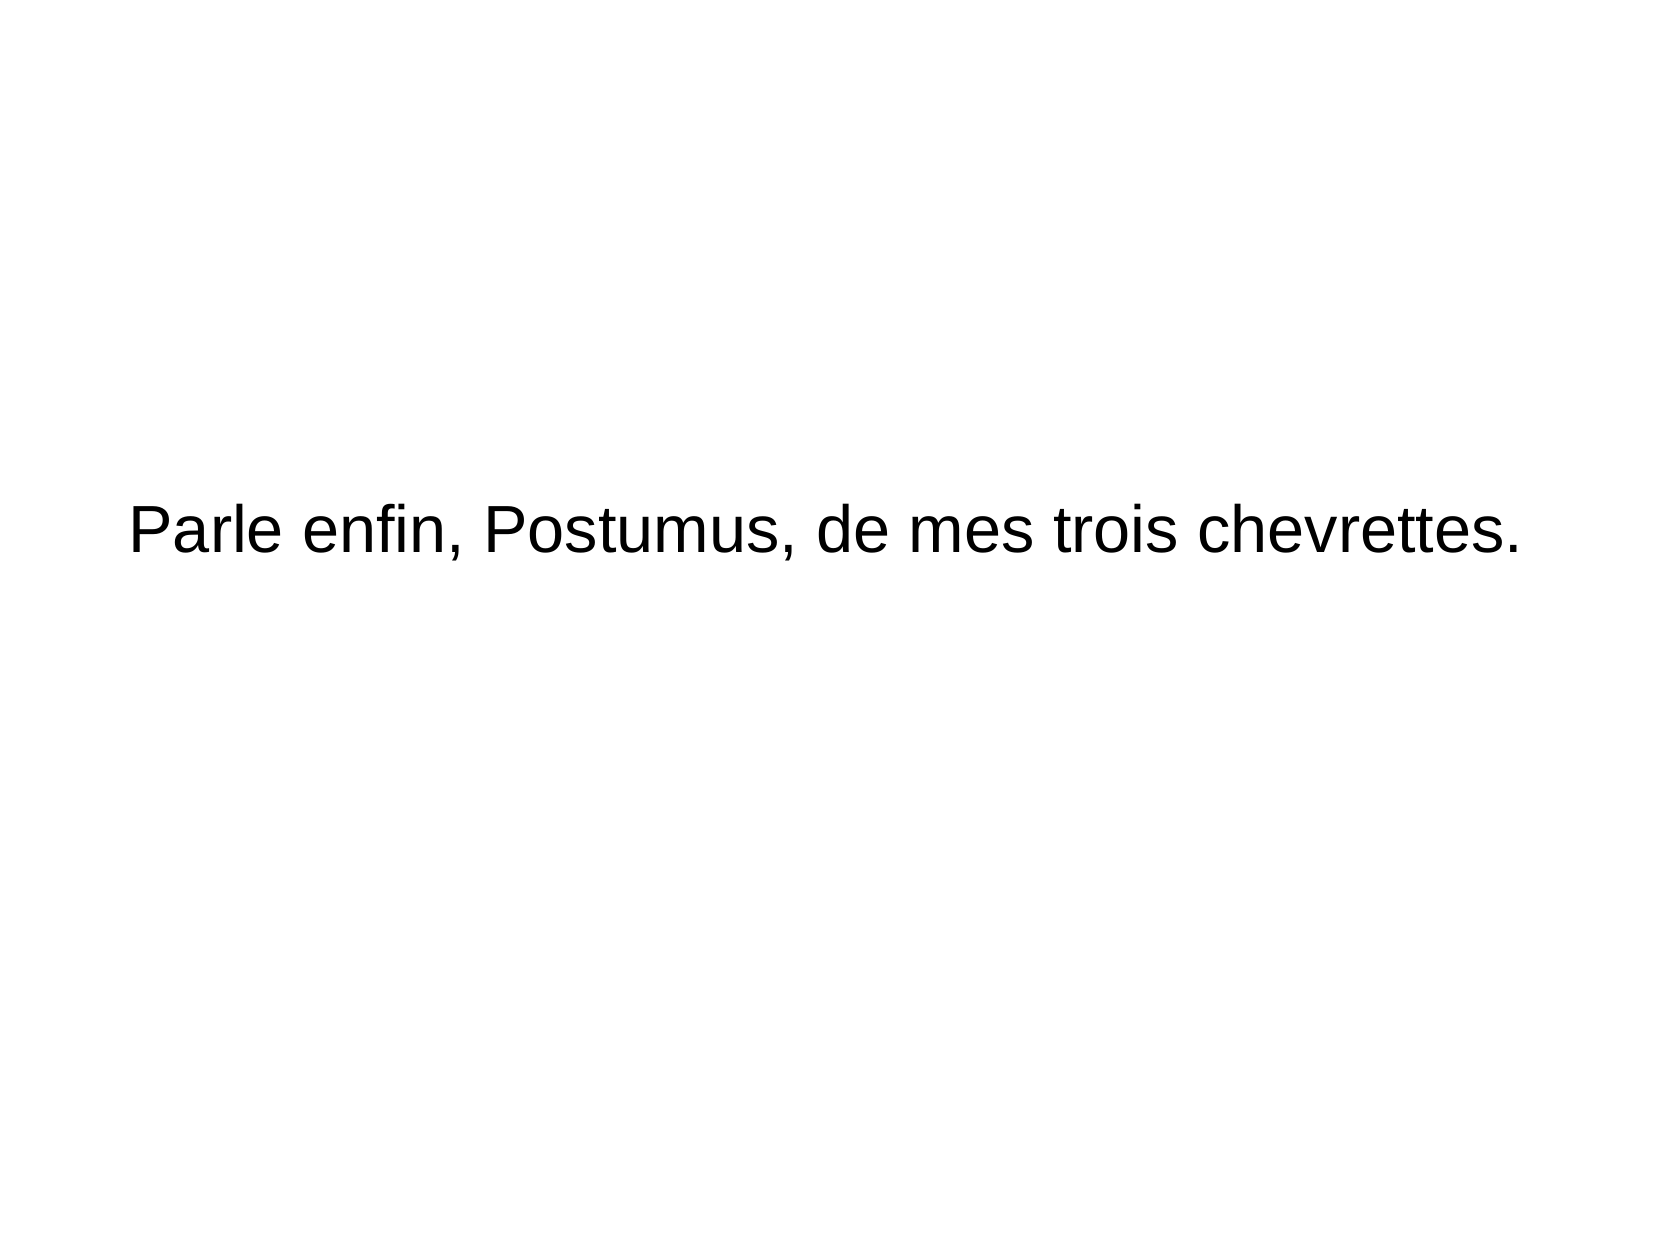

# Parle enfin, Postumus, de mes trois chevrettes.